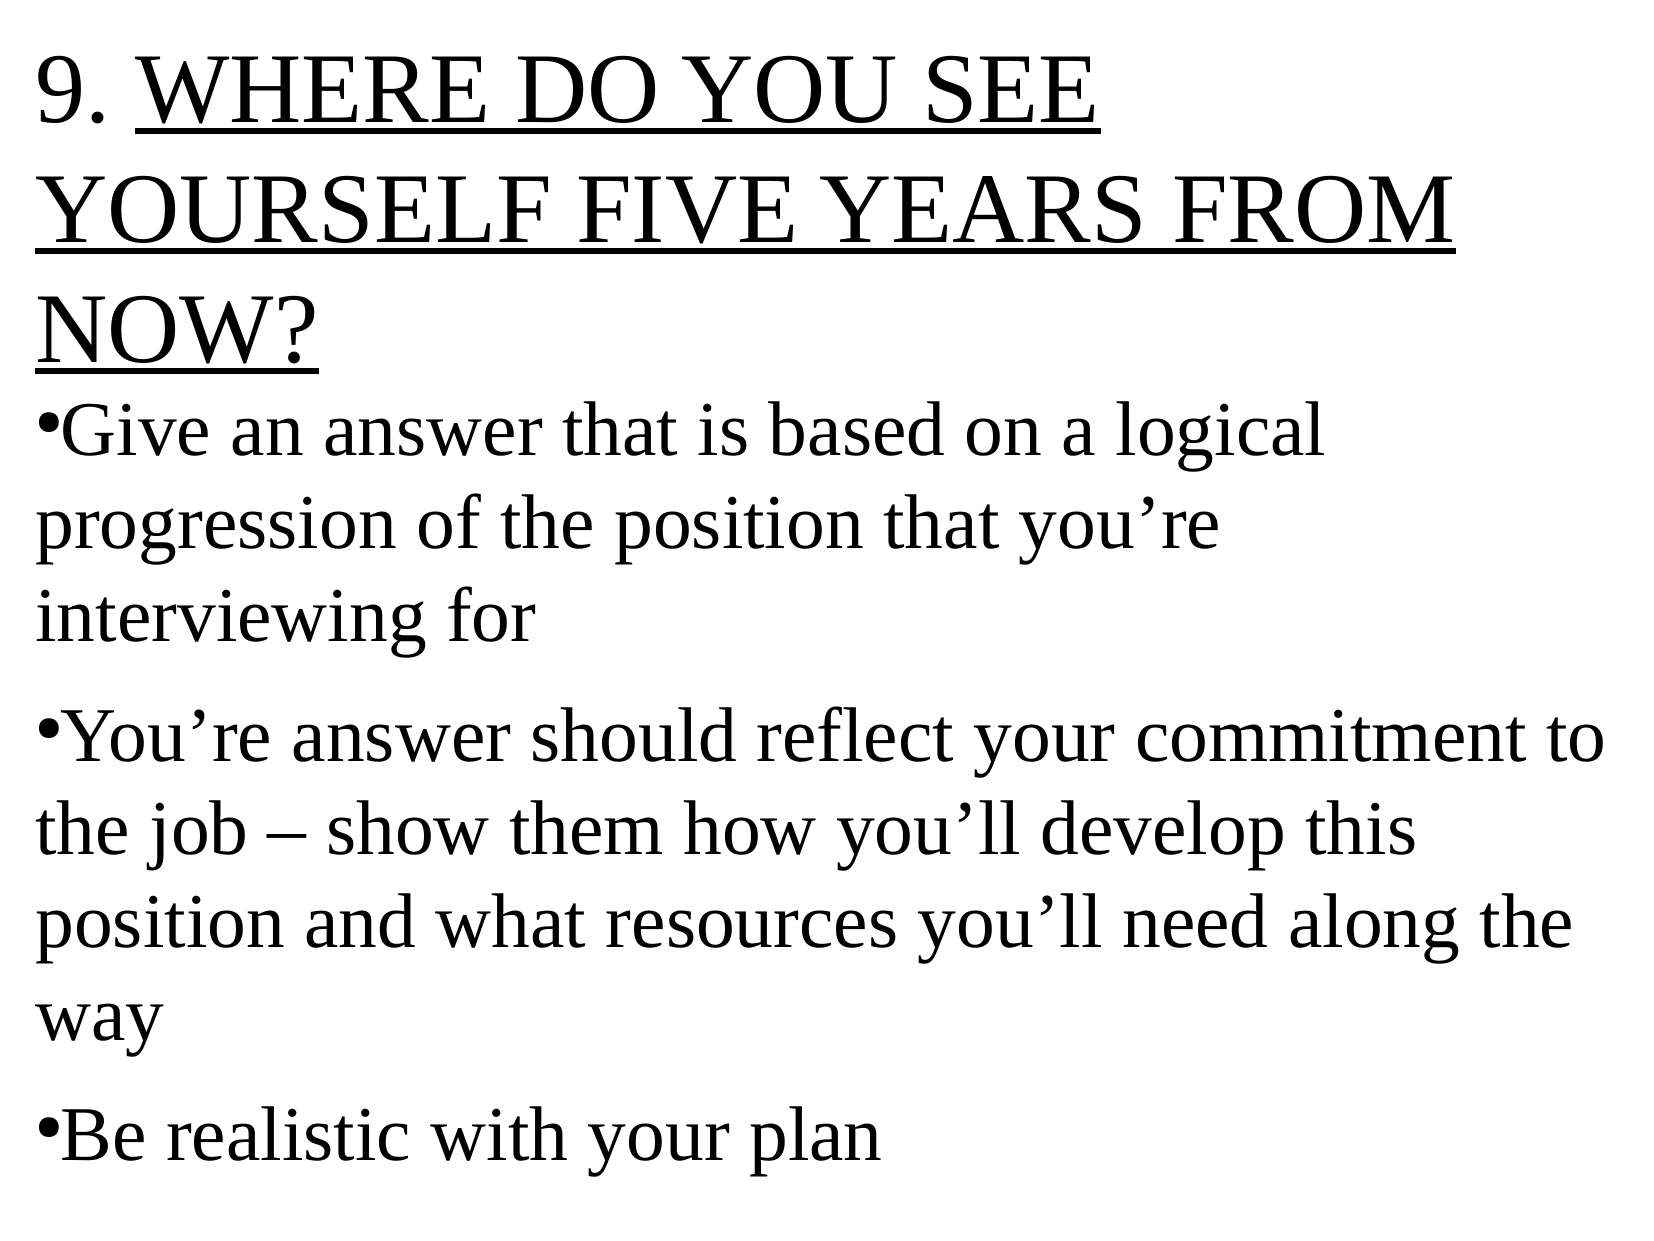

# 9. WHERE DO YOU SEE YOURSELF FIVE YEARS FROM NOW?
Give an answer that is based on a logical progression of the position that you’re interviewing for
You’re answer should reflect your commitment to the job – show them how you’ll develop this position and what resources you’ll need along the way
Be realistic with your plan